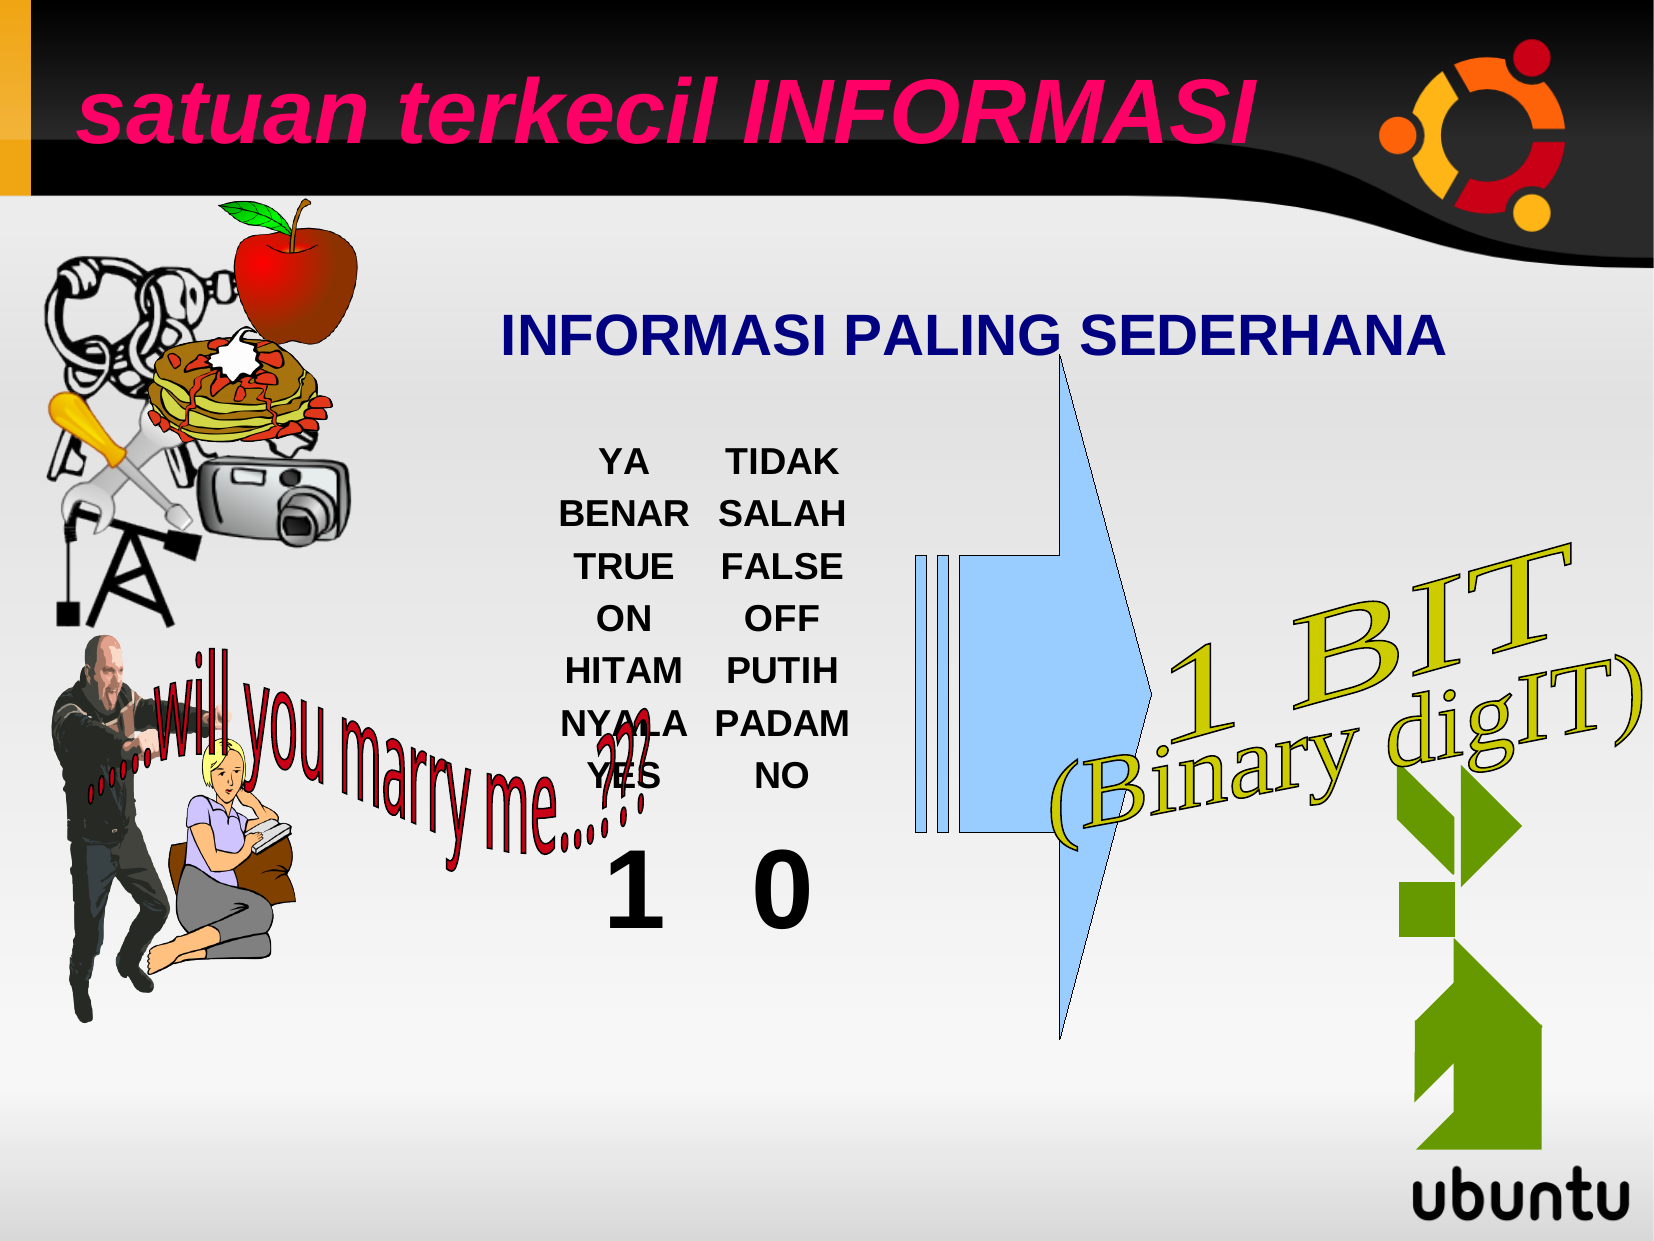

# satuan terkecil INFORMASI
INFORMASI PALING SEDERHANA
1 BIT
......will you marry me...???
(Binary digIT)
1
0